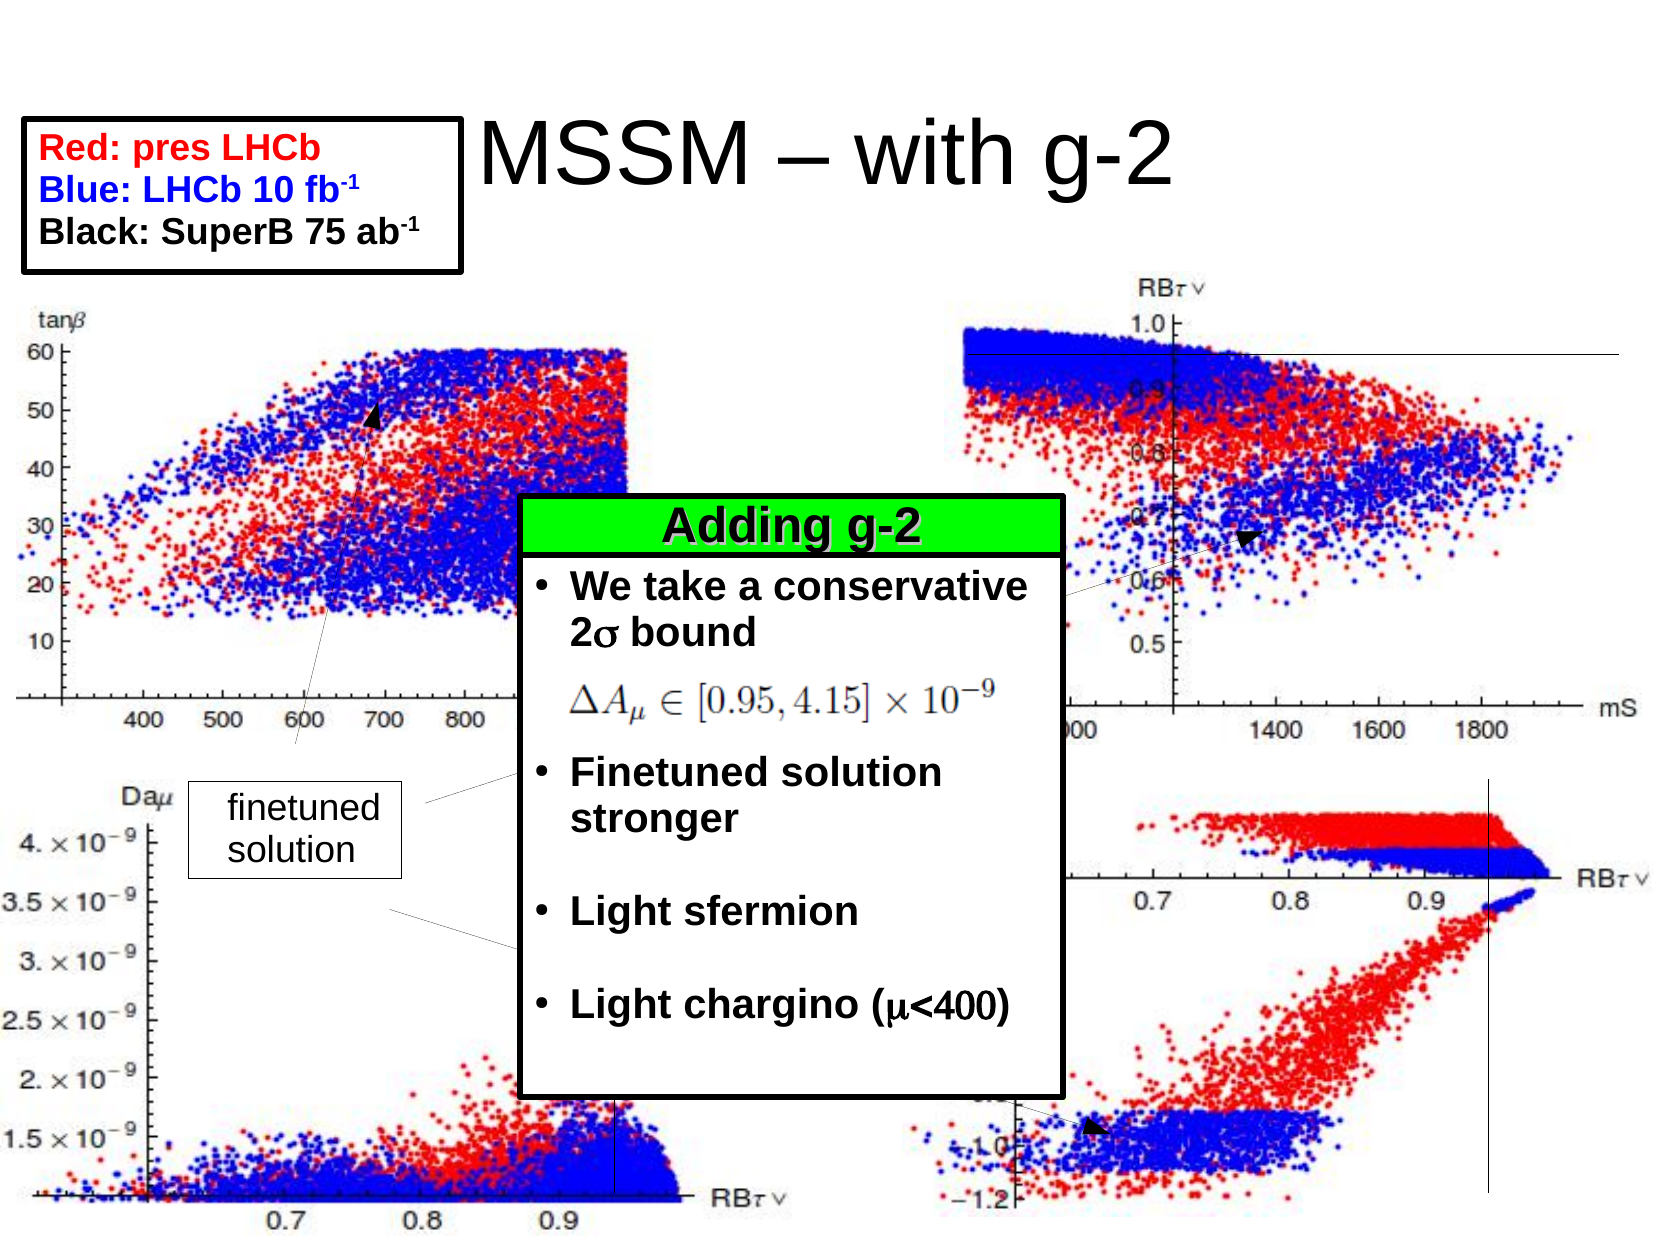

# MSSM – with g-2
Red: pres LHCb
Blue: LHCb 10 fb-1
Black: SuperB 75 ab-1
Adding g-2
We take a conservative 2s bound
Finetuned solution stronger
Light sfermion
Light chargino (m<400)
finetuned solution